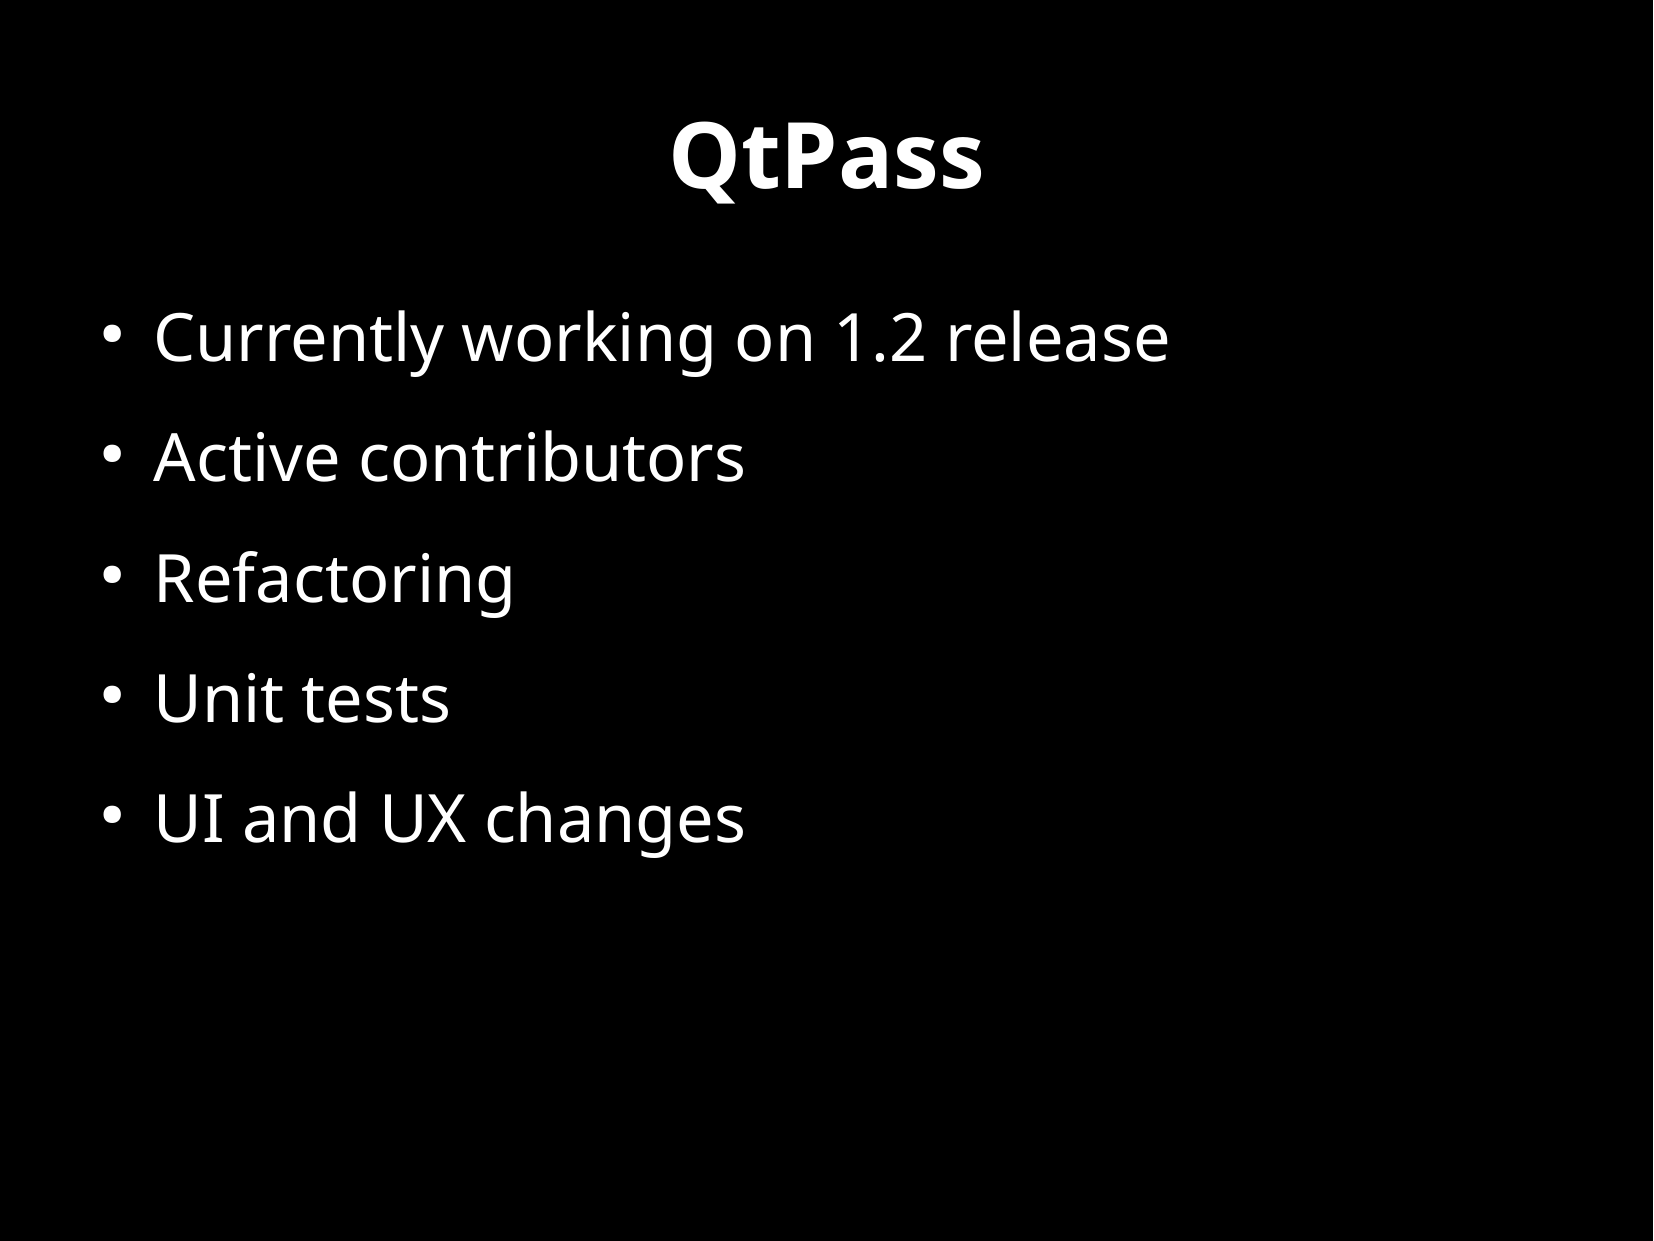

# QtPass
Currently working on 1.2 release
Active contributors
Refactoring
Unit tests
UI and UX changes